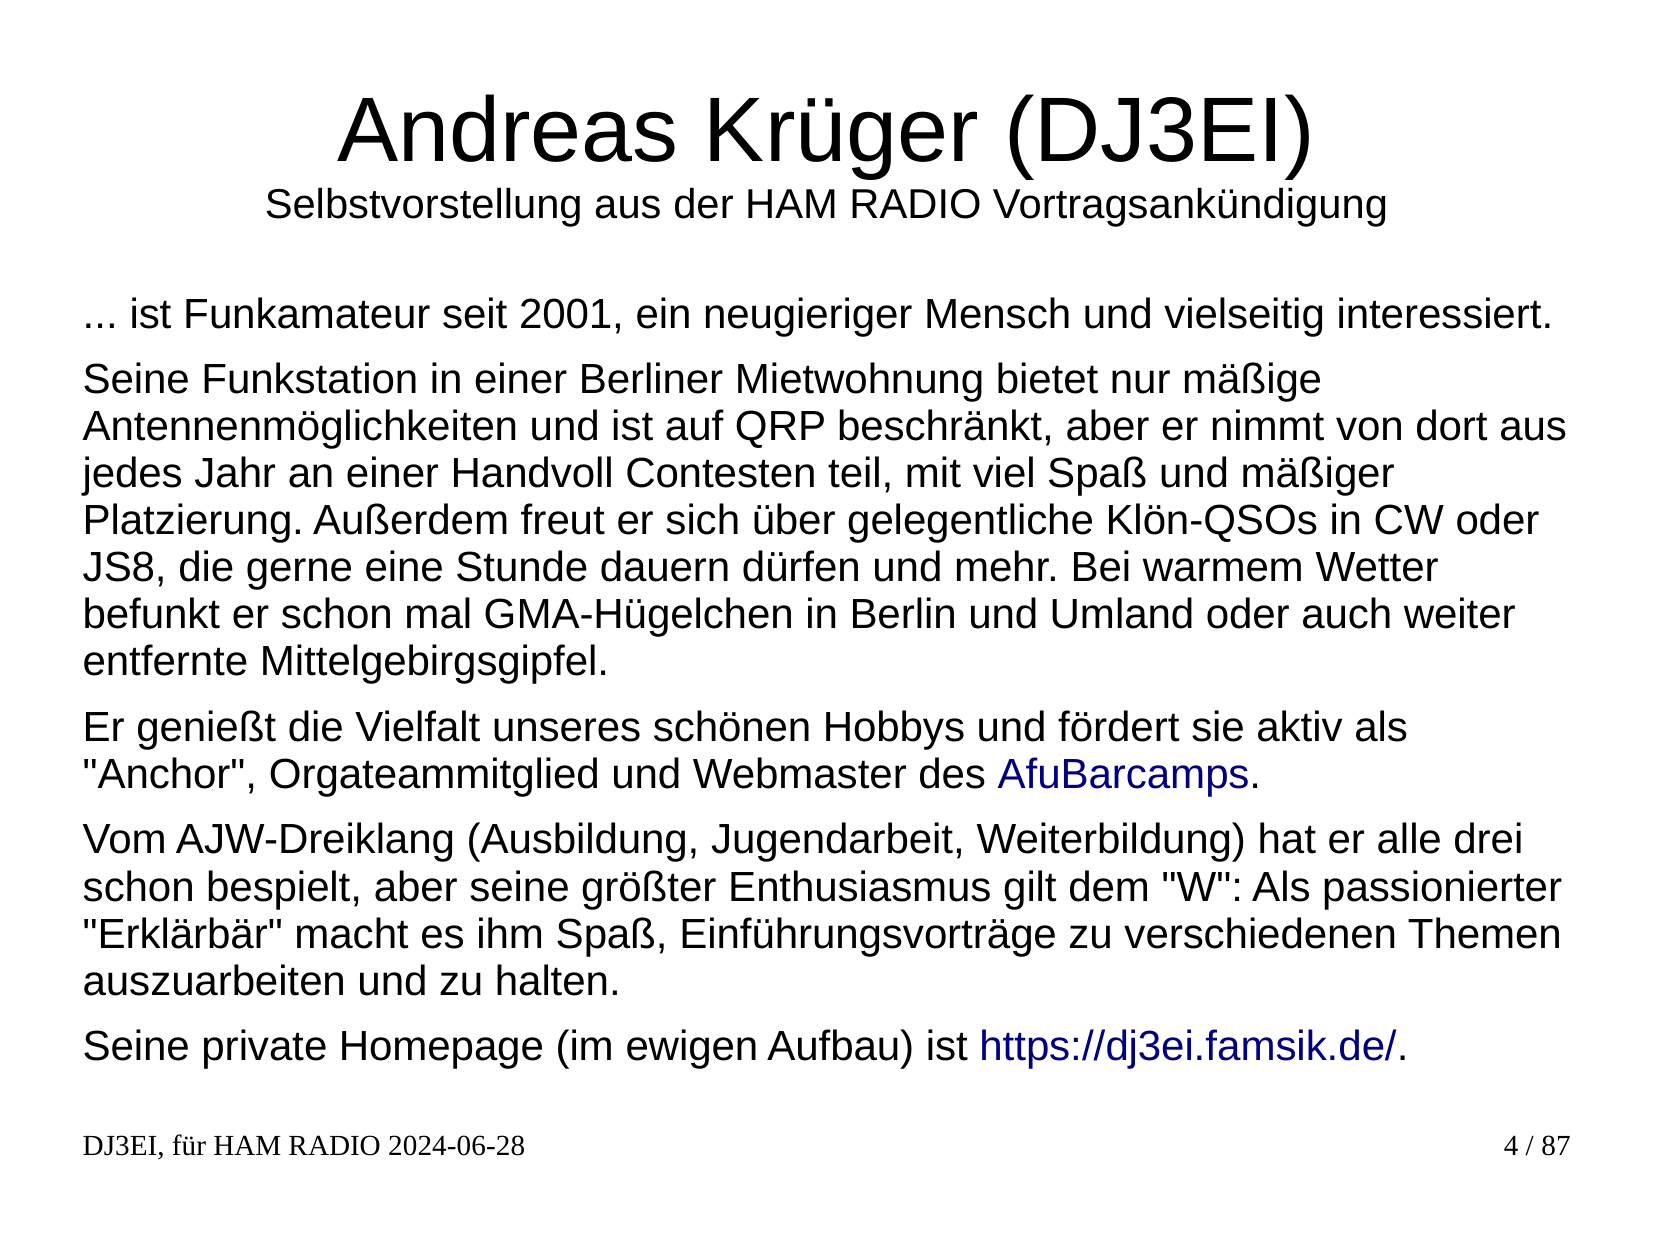

# Andreas Krüger (DJ3EI) Selbstvorstellung aus der HAM RADIO Vortragsankündigung
... ist Funkamateur seit 2001, ein neugieriger Mensch und vielseitig interessiert.
Seine Funkstation in einer Berliner Mietwohnung bietet nur mäßige Antennenmöglichkeiten und ist auf QRP beschränkt, aber er nimmt von dort aus jedes Jahr an einer Handvoll Contesten teil, mit viel Spaß und mäßiger Platzierung. Außerdem freut er sich über gelegentliche Klön-QSOs in CW oder JS8, die gerne eine Stunde dauern dürfen und mehr. Bei warmem Wetter befunkt er schon mal GMA-Hügelchen in Berlin und Umland oder auch weiter entfernte Mittelgebirgsgipfel.
Er genießt die Vielfalt unseres schönen Hobbys und fördert sie aktiv als "Anchor", Orgateammitglied und Webmaster des AfuBarcamps.
Vom AJW-Dreiklang (Ausbildung, Jugendarbeit, Weiterbildung) hat er alle drei schon bespielt, aber seine größter Enthusiasmus gilt dem "W": Als passionierter "Erklärbär" macht es ihm Spaß, Einführungsvorträge zu verschiedenen Themen auszuarbeiten und zu halten.
Seine private Homepage (im ewigen Aufbau) ist https://dj3ei.famsik.de/.
4